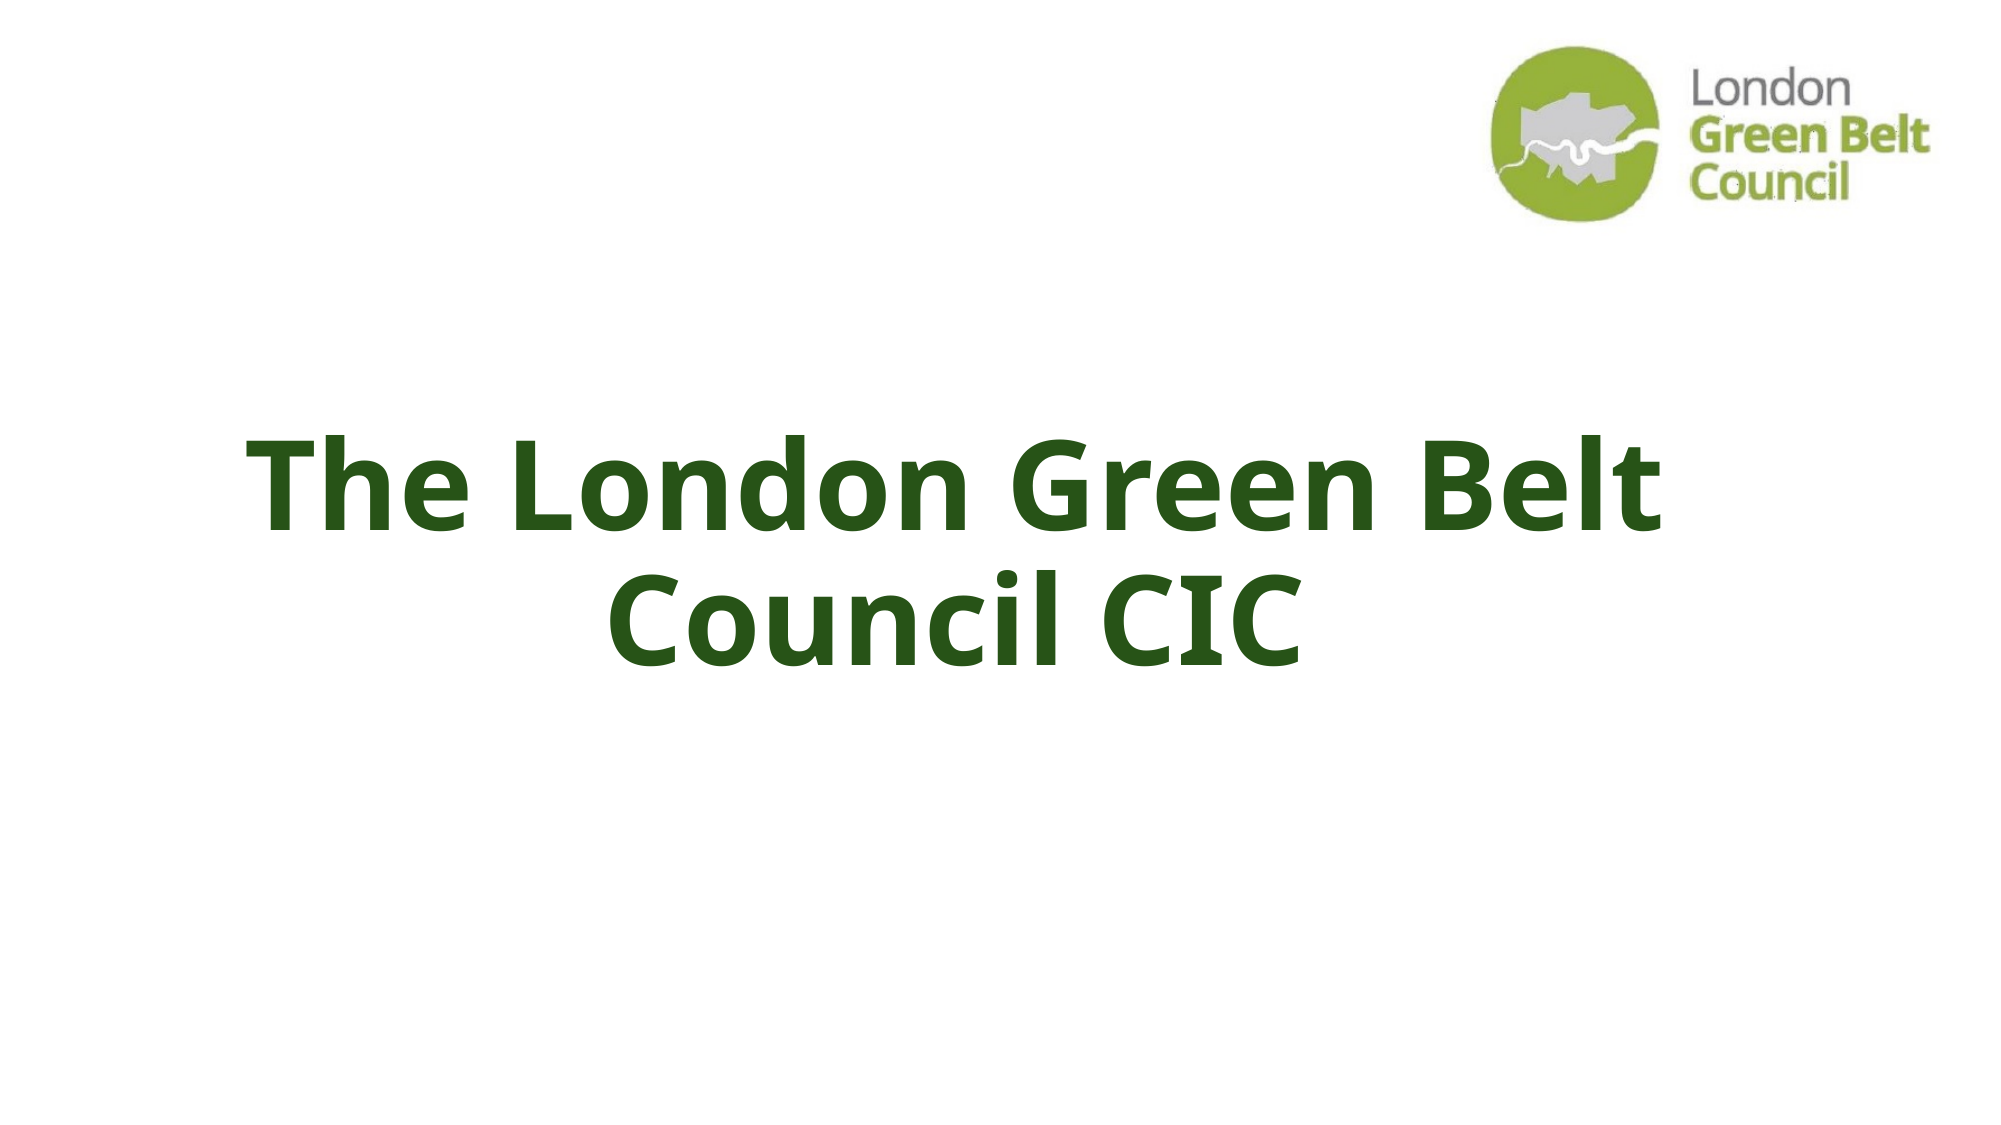

# The London Green Belt Council CIC